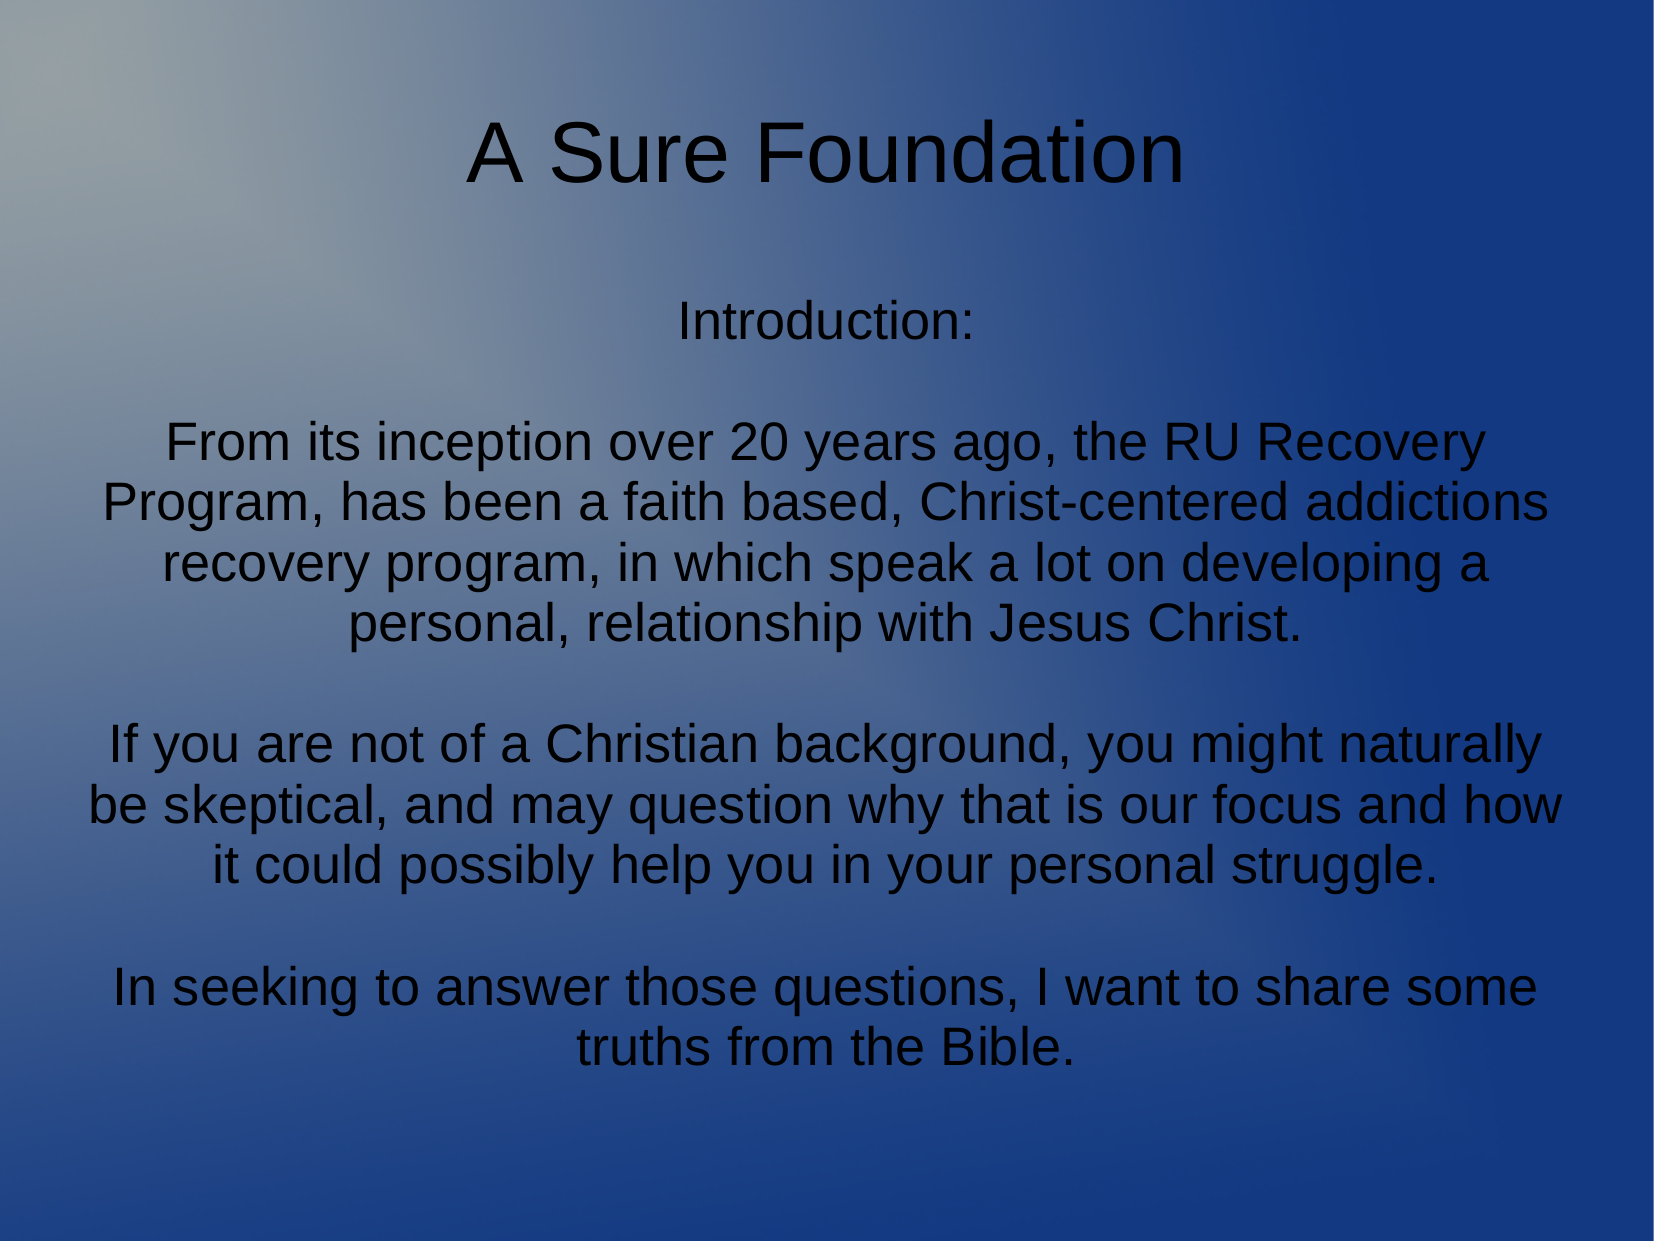

# A Sure Foundation
Introduction:
From its inception over 20 years ago, the RU Recovery Program, has been a faith based, Christ-centered addictions recovery program, in which speak a lot on developing a personal, relationship with Jesus Christ.
If you are not of a Christian background, you might naturally be skeptical, and may question why that is our focus and how it could possibly help you in your personal struggle.
In seeking to answer those questions, I want to share some truths from the Bible.